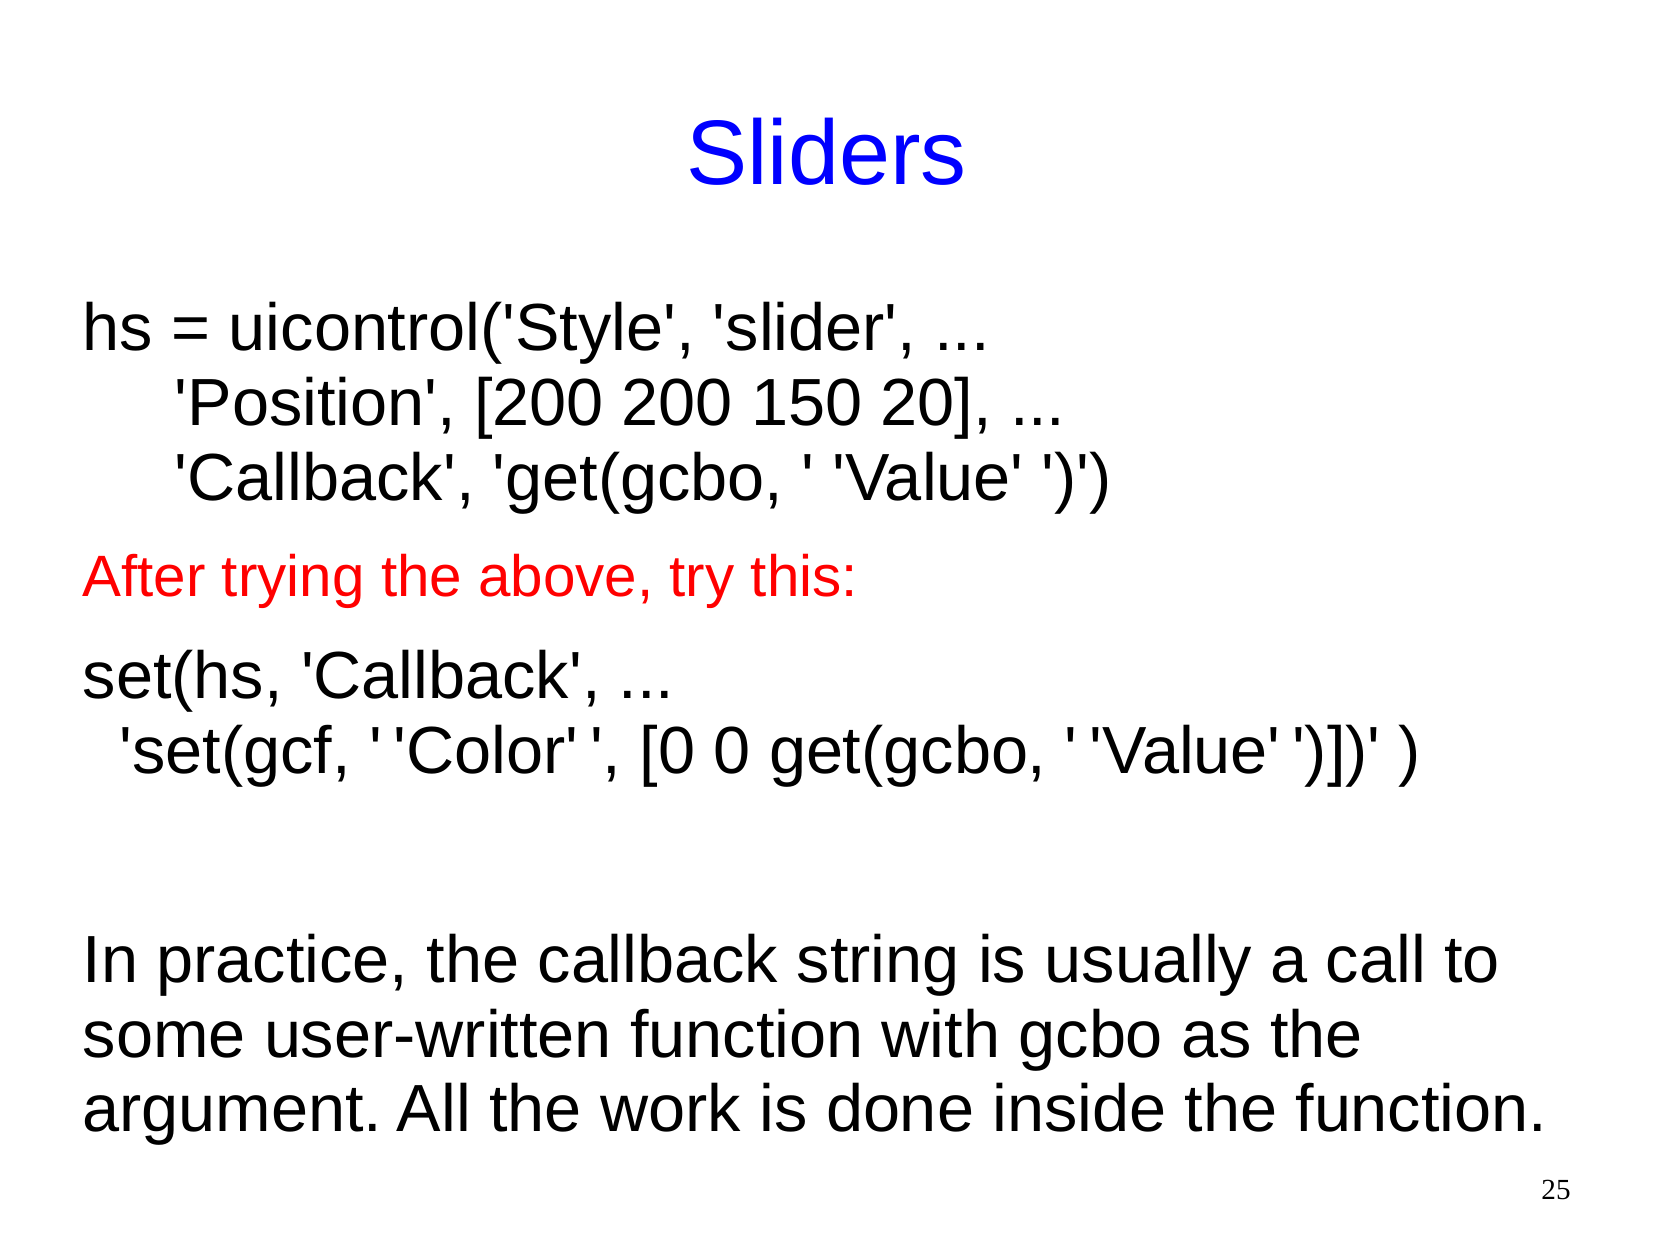

# Sliders
hs = uicontrol('Style', 'slider', ...
 'Position', [200 200 150 20], ...
 'Callback', 'get(gcbo, ' 'Value' ')')
After trying the above, try this:
set(hs, 'Callback', ...
 'set(gcf, ' 'Color' ', [0 0 get(gcbo, ' 'Value' ')])' )
In practice, the callback string is usually a call to some user-written function with gcbo as the argument. All the work is done inside the function.
25